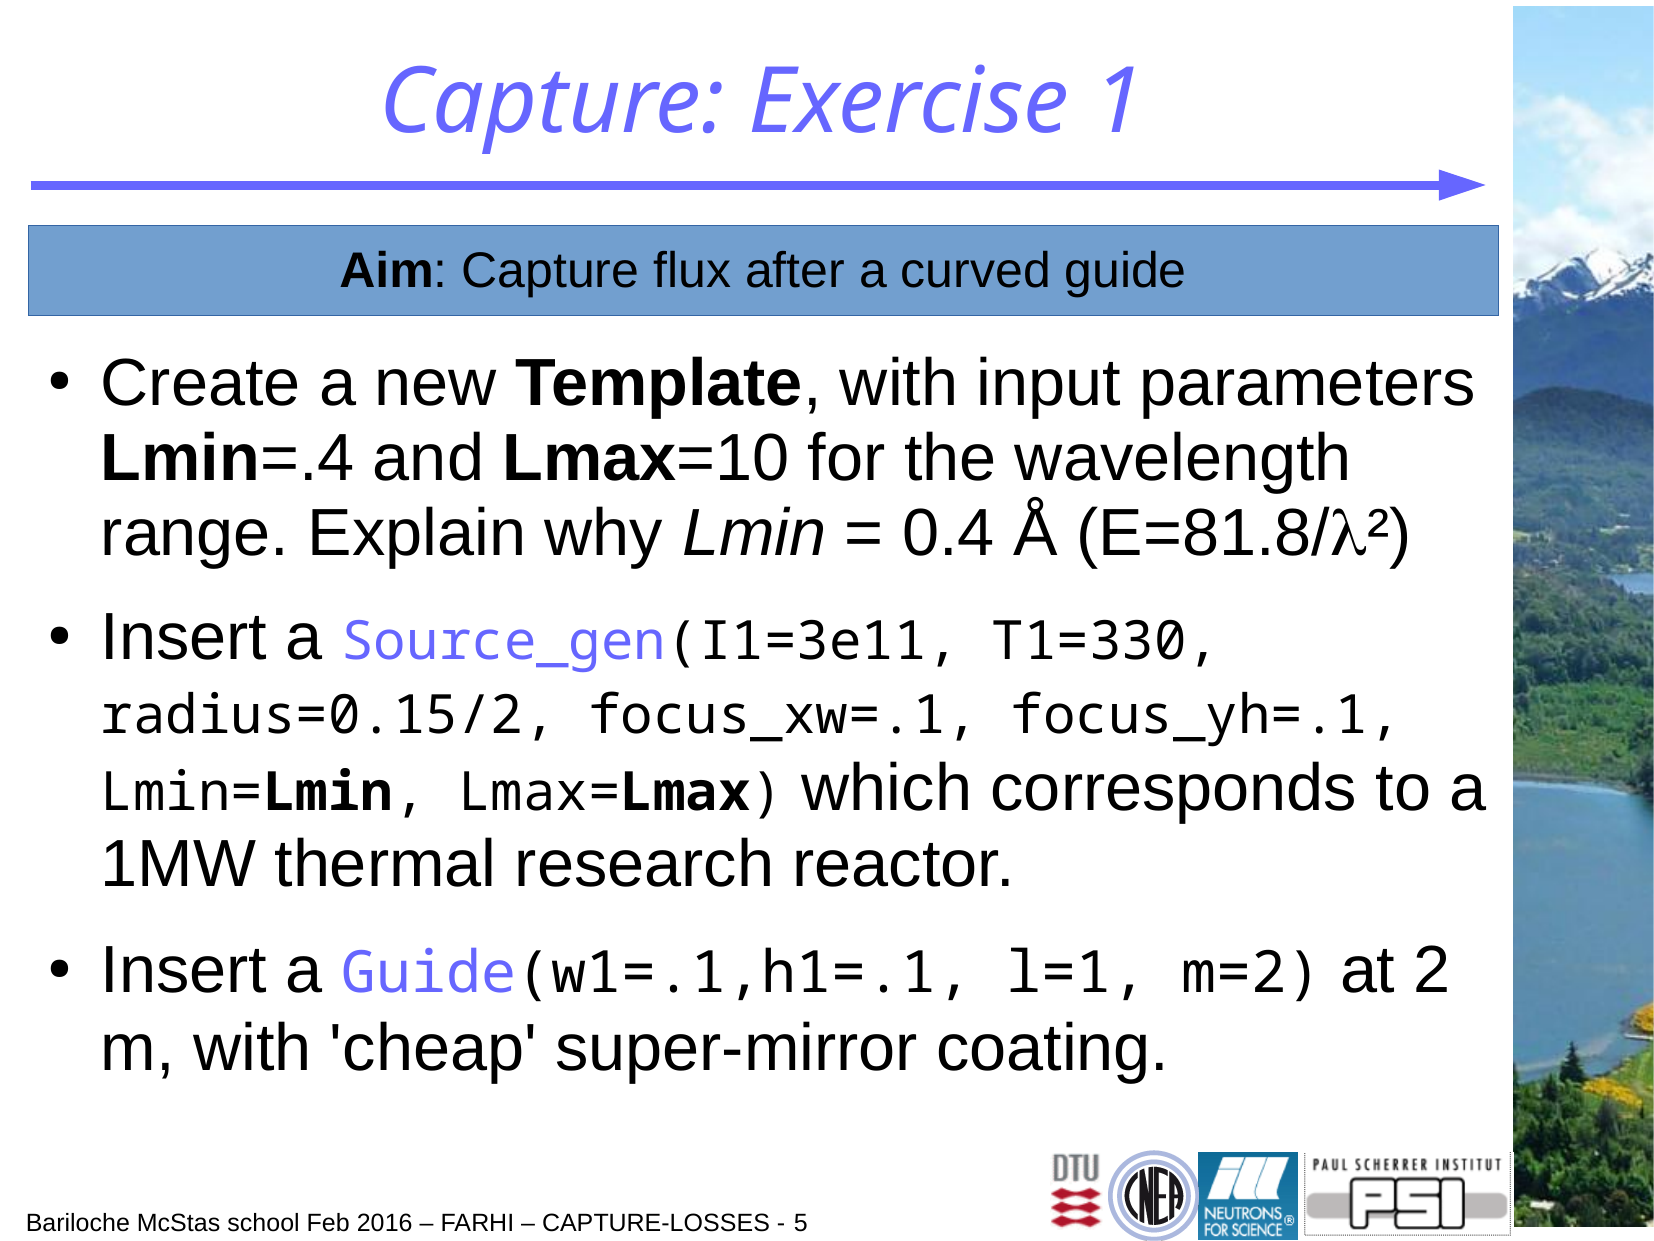

# Capture: Exercise 1
Aim: Capture flux after a curved guide
Create a new Template, with input parameters Lmin=.4 and Lmax=10 for the wavelength range. Explain why Lmin = 0.4 Å (E=81.8/l²)
Insert a Source_gen(I1=3e11, T1=330, radius=0.15/2, focus_xw=.1, focus_yh=.1, Lmin=Lmin, Lmax=Lmax) which corresponds to a 1MW thermal research reactor.
Insert a Guide(w1=.1,h1=.1, l=1, m=2) at 2 m, with 'cheap' super-mirror coating.